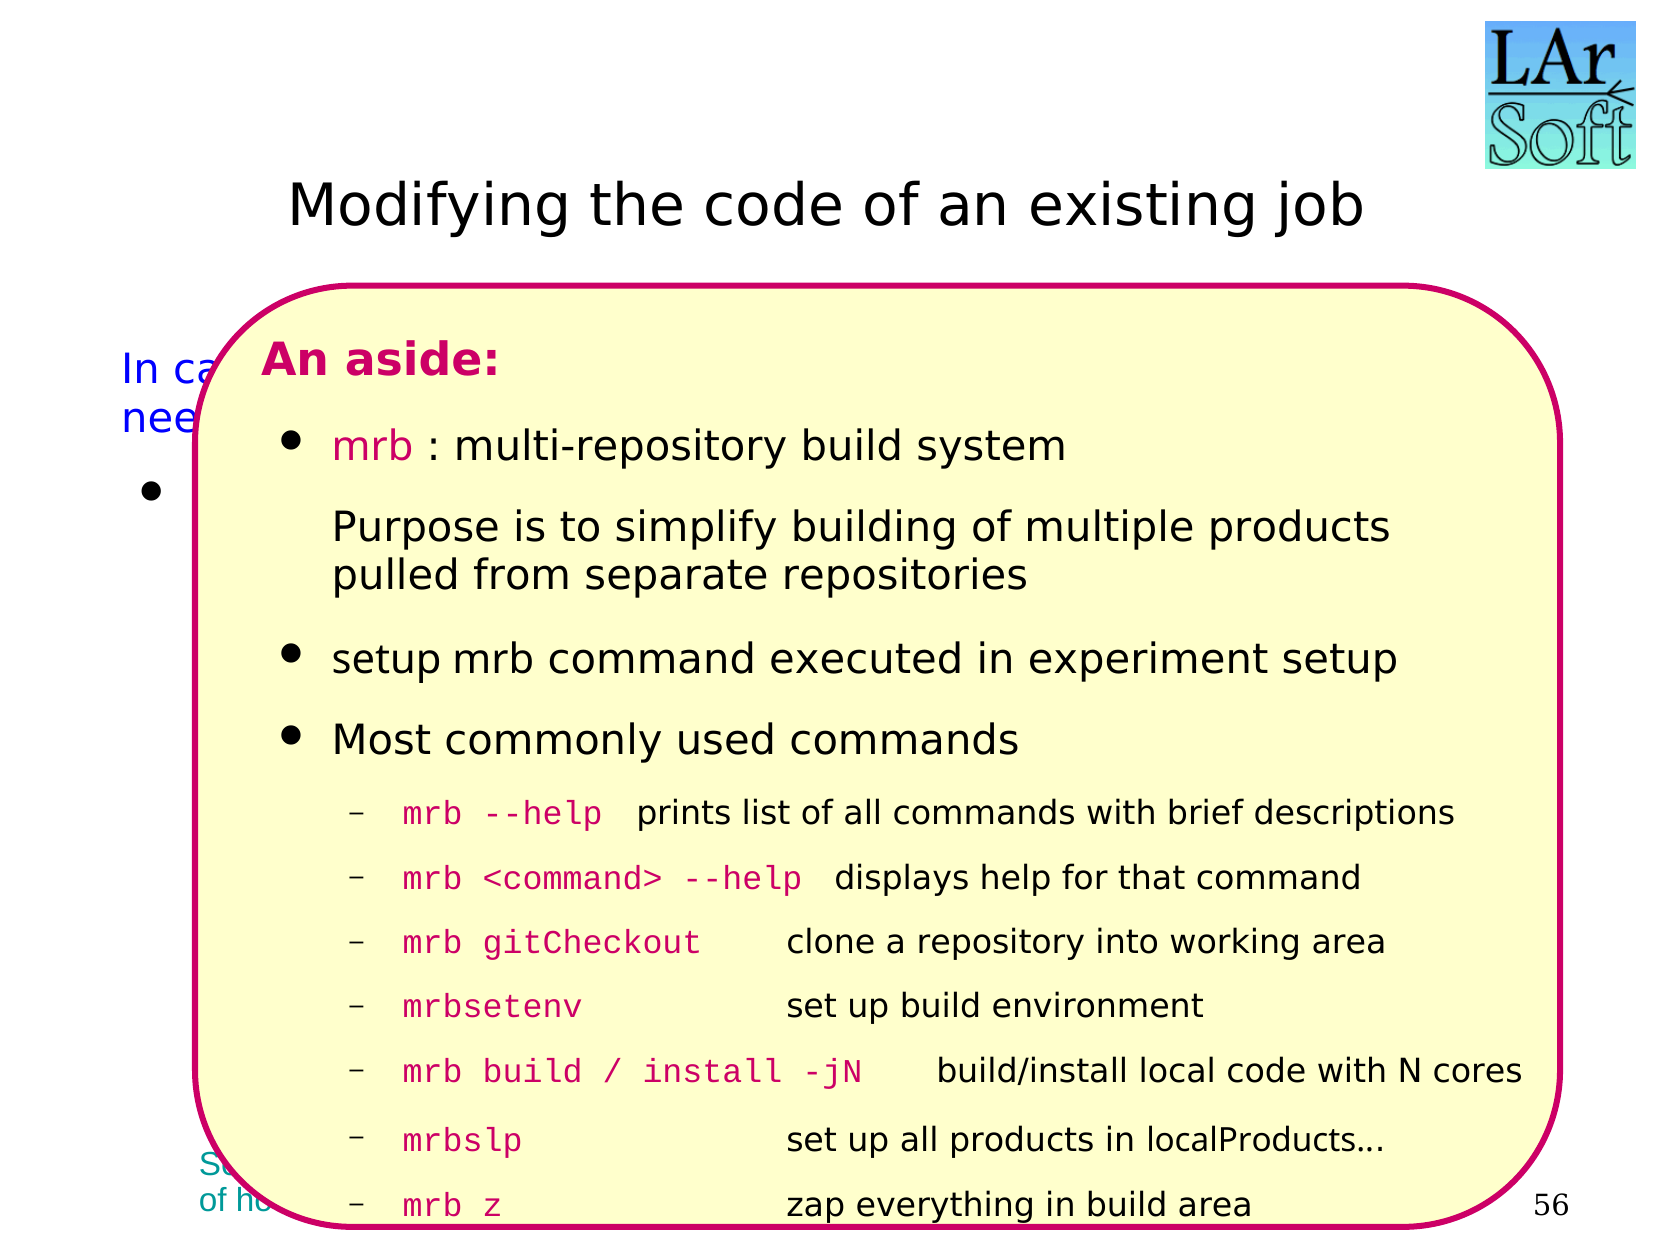

# Modifying the code of an existing job
An aside:
mrb : multi-repository build system
Purpose is to simplify building of multiple products pulled from separate repositories
setup mrb command executed in experiment setup
Most commonly used commands
mrb --help 	prints list of all commands with brief descriptions
mrb <command> --help displays help for that command
mrb gitCheckout		clone a repository into working area
mrbsetenv			set up build environment
mrb build / install -jN	build/install local code with N cores
mrbslp 				set up all products in localProducts...
mrb z				zap everything in build area
In cases where configuration changes will not be sufficient, you will need to modify, build, then run code:
Create a new working/development area from a fresh login
(Note, if larsoft is already set up, then only need “mrb newDev”
This creates the three following directories inside <working_dir>
mkdir <working_dir>
cd <working_dir>
mrb newDev -v <version> -q <qualifiers>
 <working_dir>/localProducts_<MRB_PROJECT>_<version>_<qualifiers>
 /build_<os flavor>
 /srcs
Local products directory
Source directory
Build directory
See lecture by Saba Sehrish at 2015 LArSoft class for more complete description
of how to check out, build, run code and more. I will not improve on that...
56